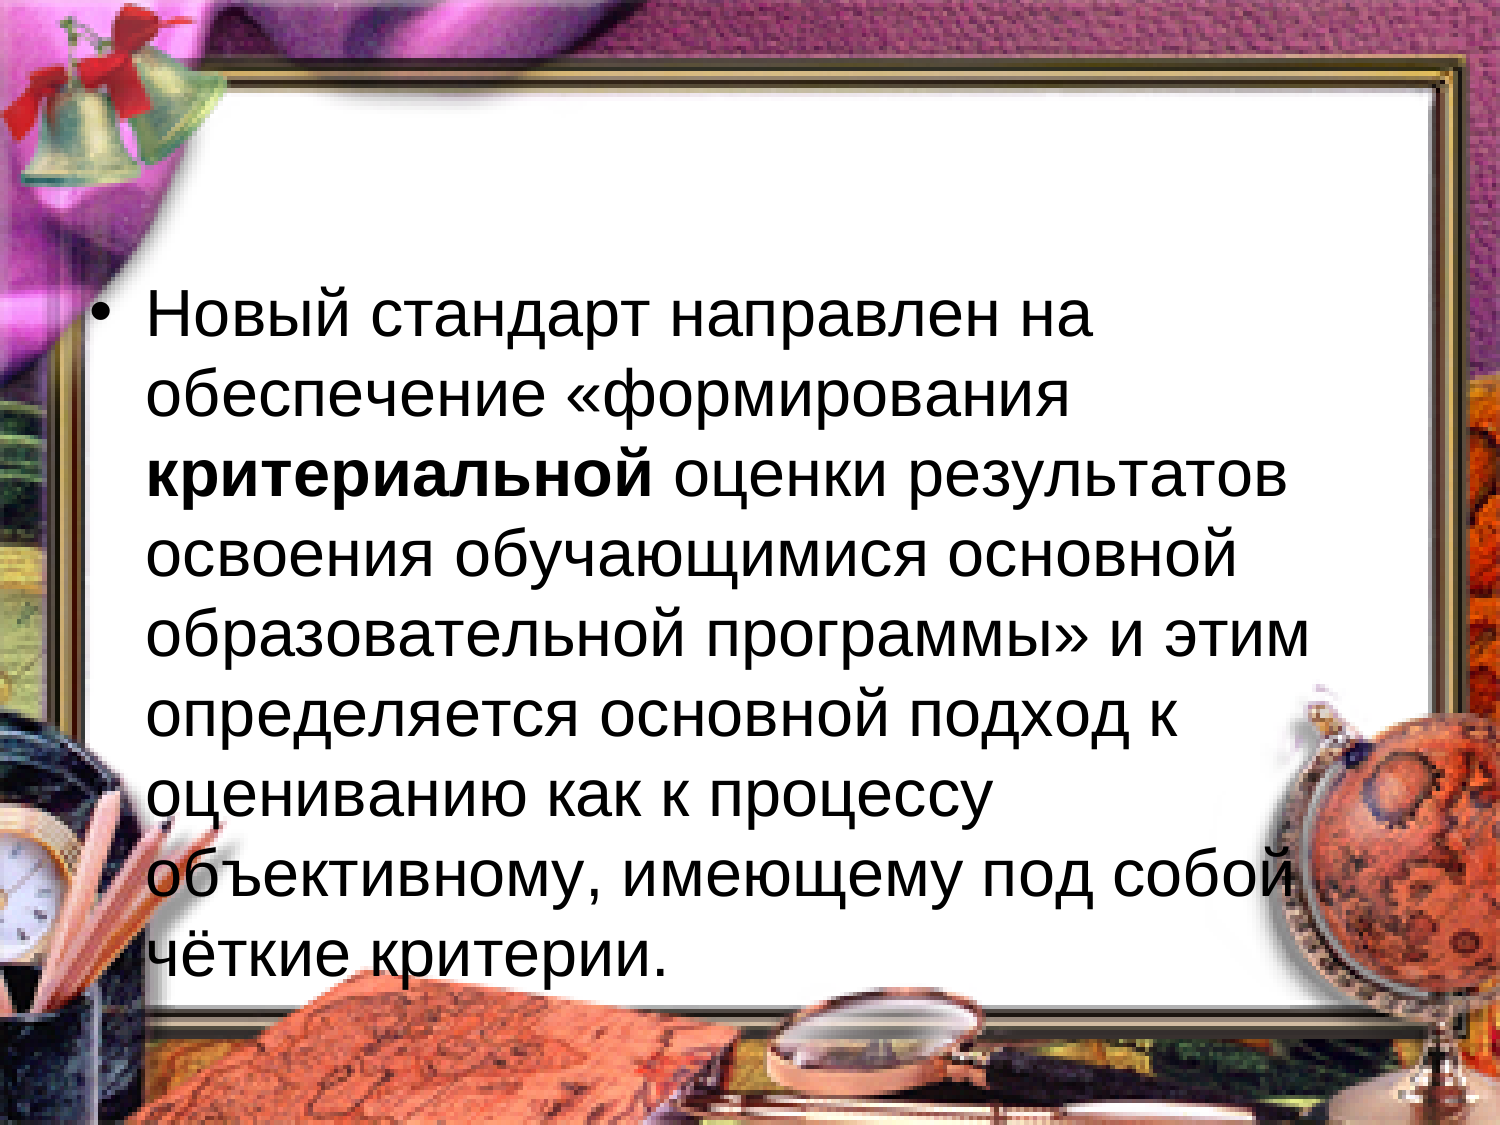

Новый стандарт направлен на обеспечение «формирования критериальной оценки результатов освоения обучающимися основной образовательной программы» и этим определяется основной подход к оцениванию как к процессу объективному, имеющему под собой чёткие критерии.